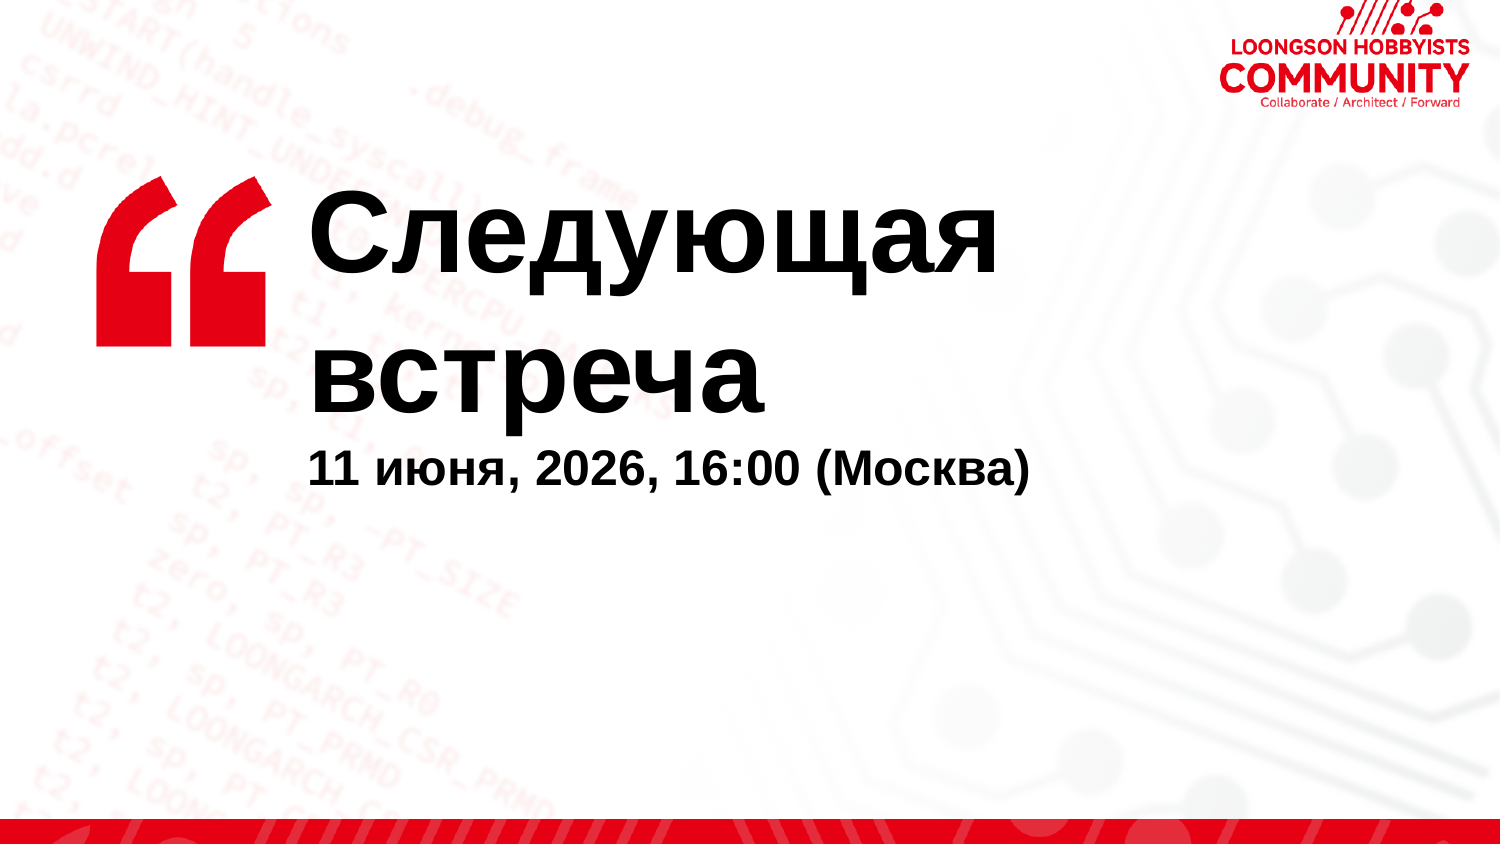

# Следующая встреча 11 июня, 2026, 16:00 (Москва)